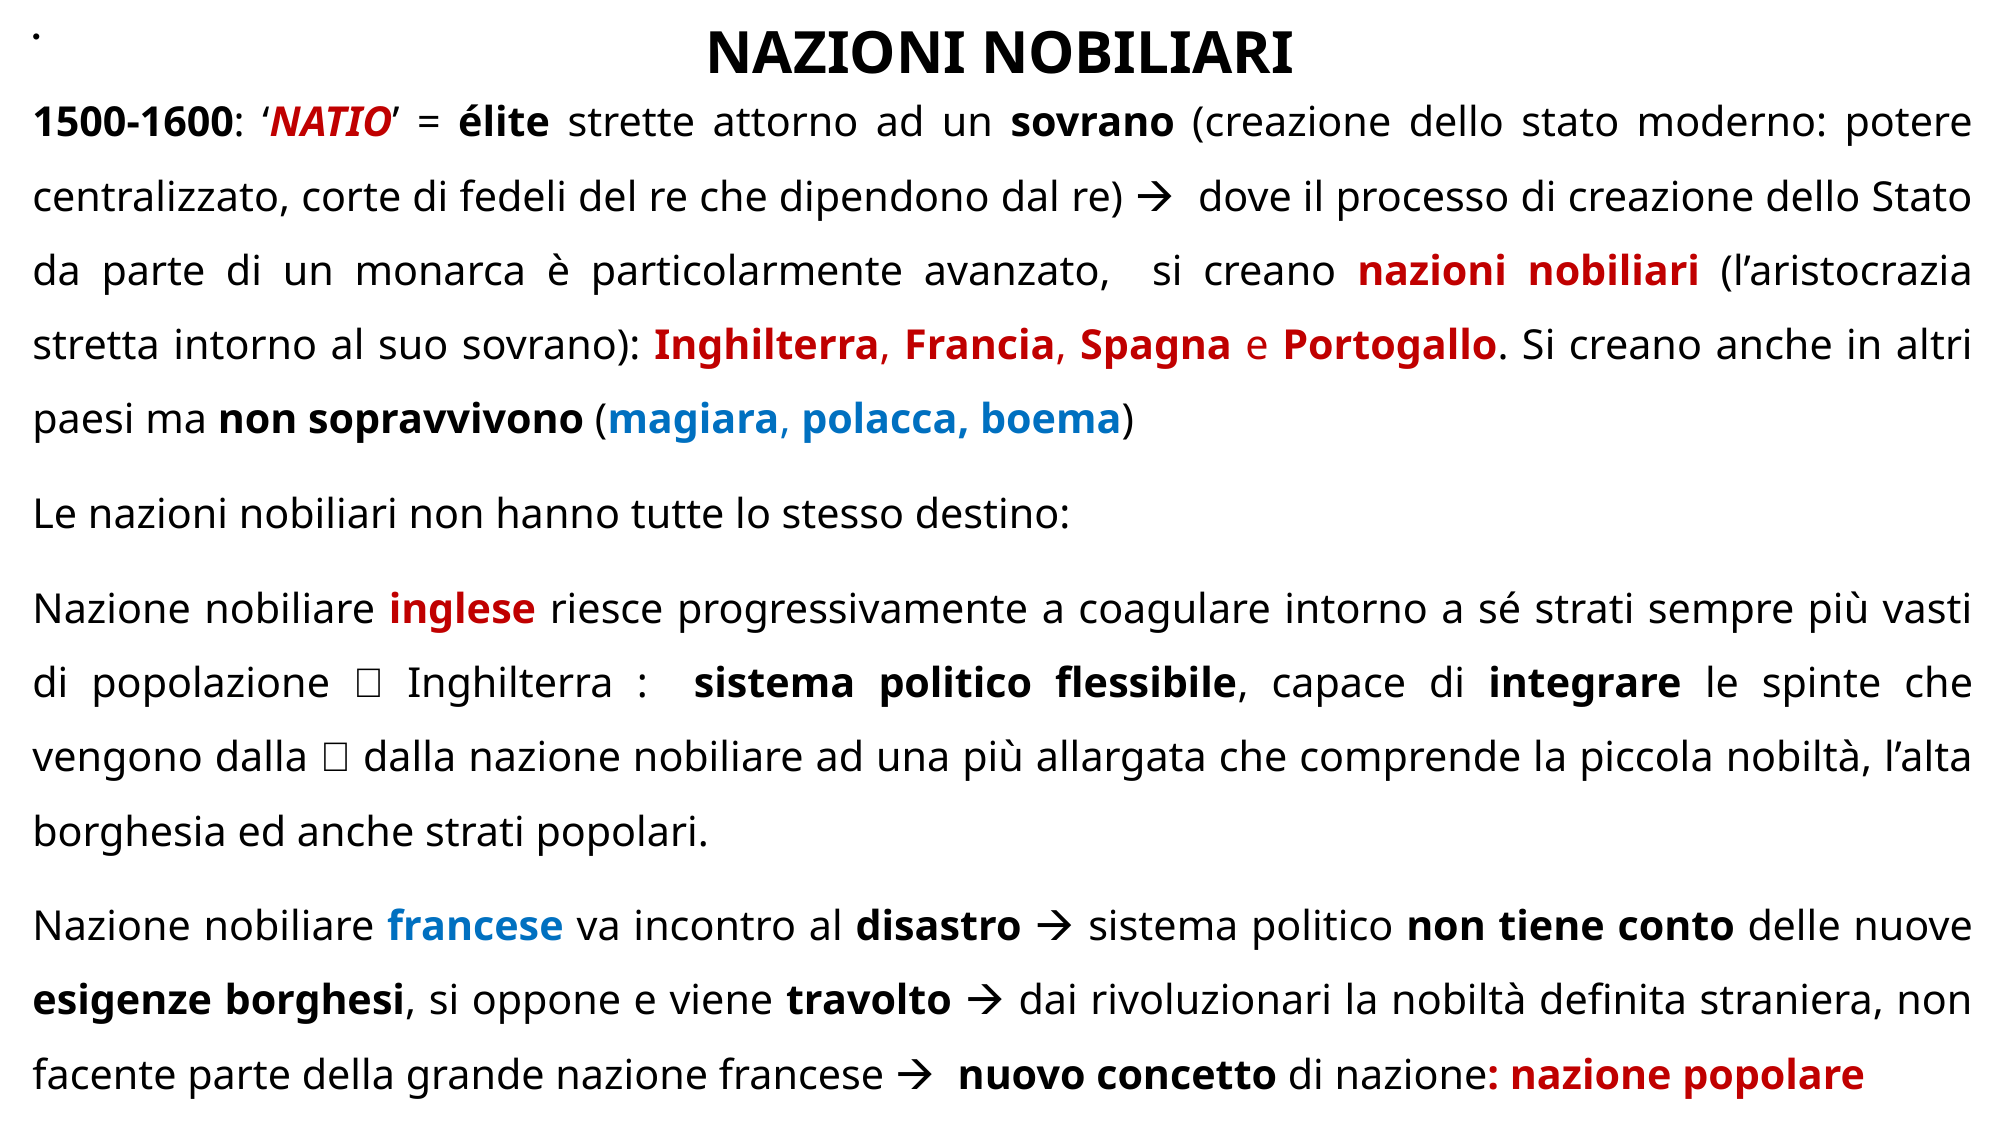

1500-1600: ‘NATIO’ = élite strette attorno ad un sovrano (creazione dello stato moderno: potere centralizzato, corte di fedeli del re che dipendono dal re)  dove il processo di creazione dello Stato da parte di un monarca è particolarmente avanzato, si creano nazioni nobiliari (l’aristocrazia stretta intorno al suo sovrano): Inghilterra, Francia, Spagna e Portogallo. Si creano anche in altri paesi ma non sopravvivono (magiara, polacca, boema)
Le nazioni nobiliari non hanno tutte lo stesso destino:
Nazione nobiliare inglese riesce progressivamente a coagulare intorno a sé strati sempre più vasti di popolazione  Inghilterra : sistema politico flessibile, capace di integrare le spinte che vengono dalla  dalla nazione nobiliare ad una più allargata che comprende la piccola nobiltà, l’alta borghesia ed anche strati popolari.
Nazione nobiliare francese va incontro al disastro  sistema politico non tiene conto delle nuove esigenze borghesi, si oppone e viene travolto  dai rivoluzionari la nobiltà definita straniera, non facente parte della grande nazione francese  nuovo concetto di nazione: nazione popolare
# NAZIONI NOBILIARI